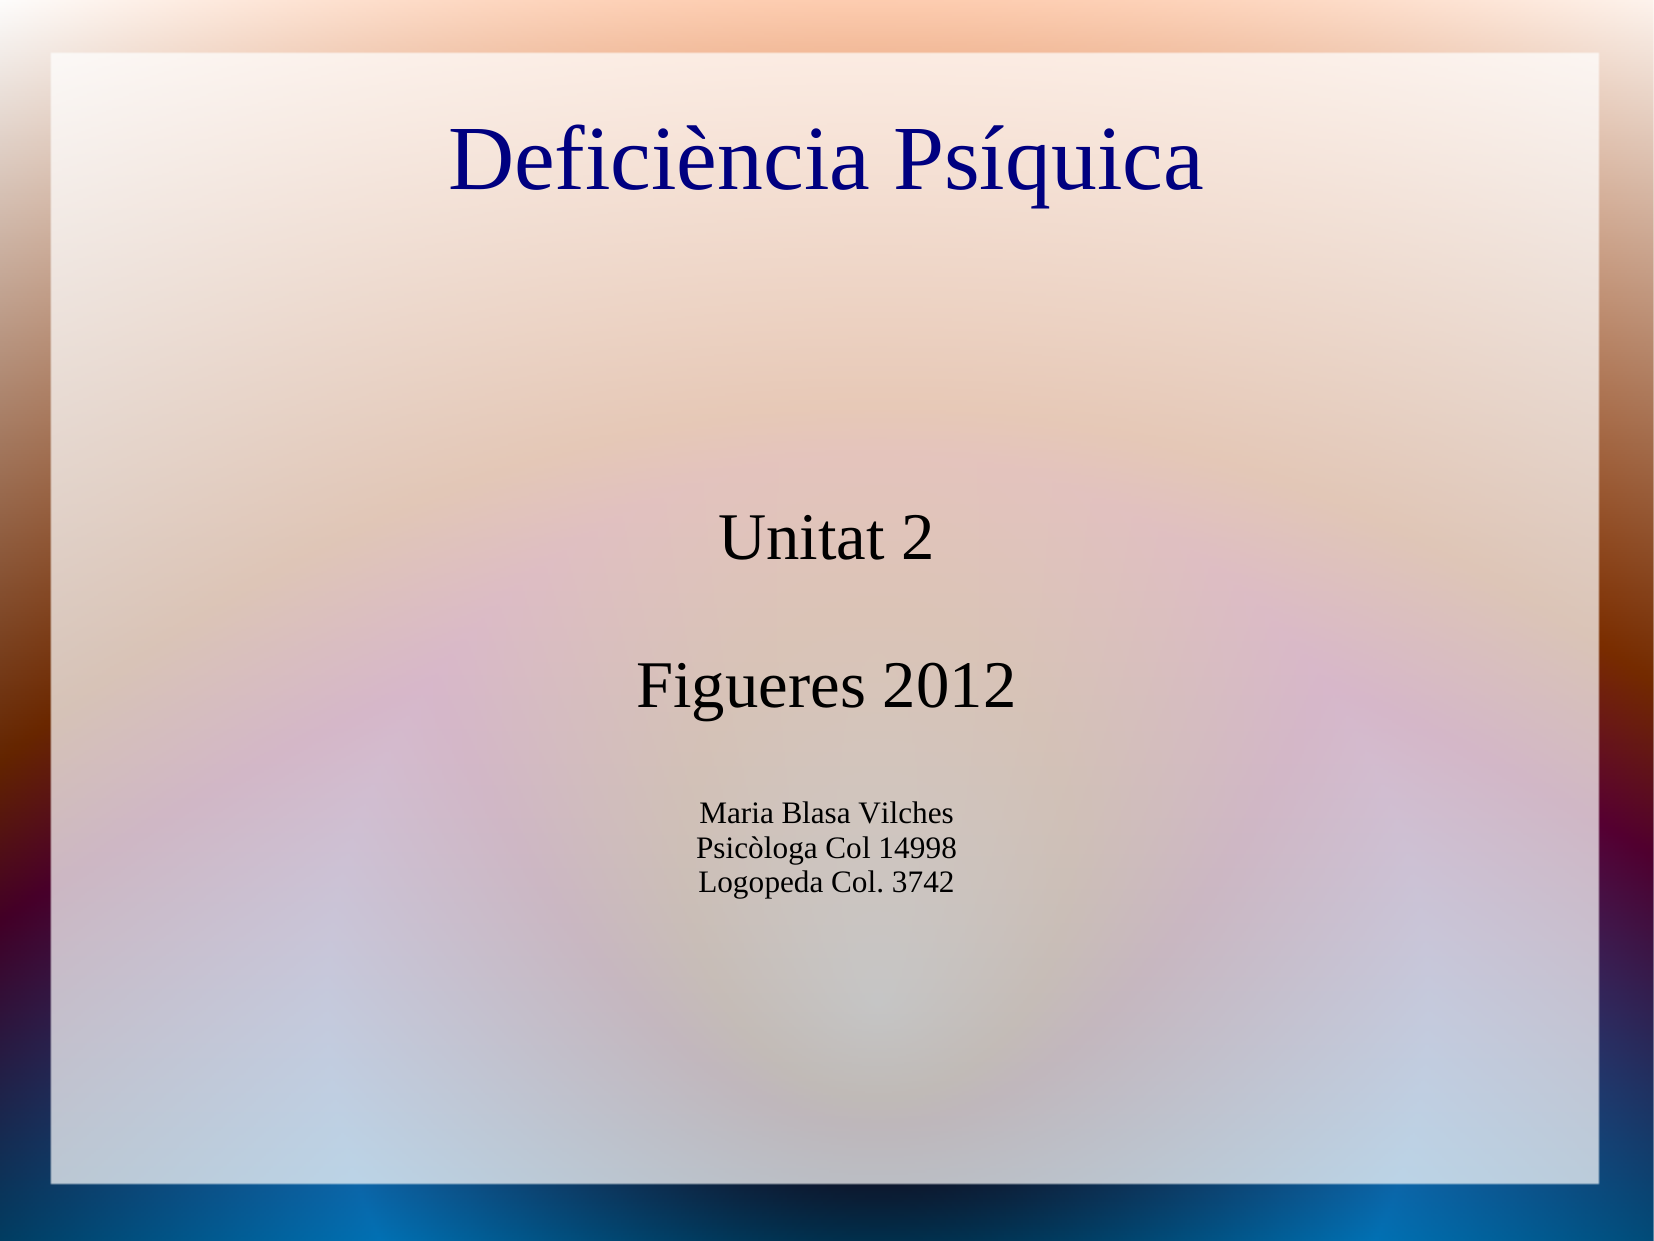

# Deficiència Psíquica
Unitat 2
Figueres 2012
Maria Blasa Vilches
Psicòloga Col 14998
Logopeda Col. 3742